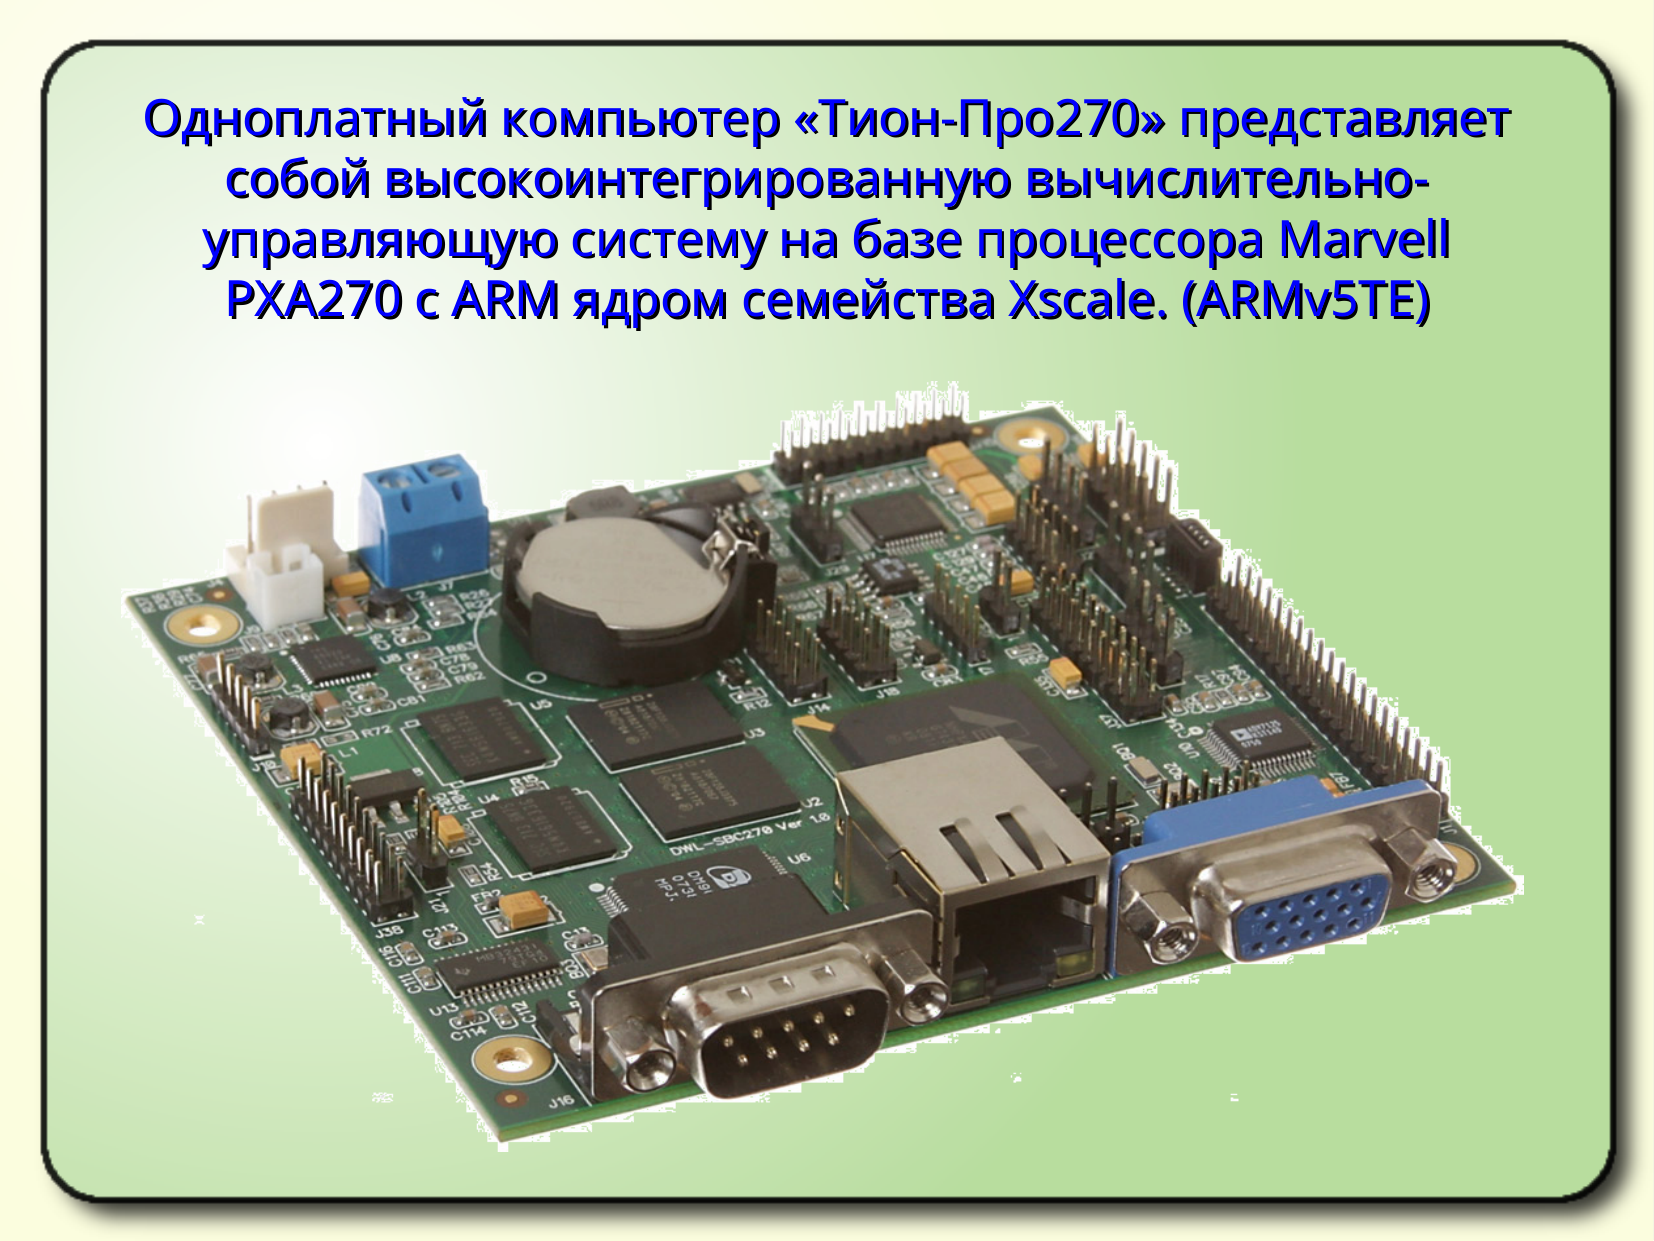

# Одноплатный компьютер «Тион-Про270» представляет собой высокоинтегрированную вычислительно-управляющую систему на базе процессора Marvell PXA270 с ARM ядром семейства Xscale. (ARMv5TE)